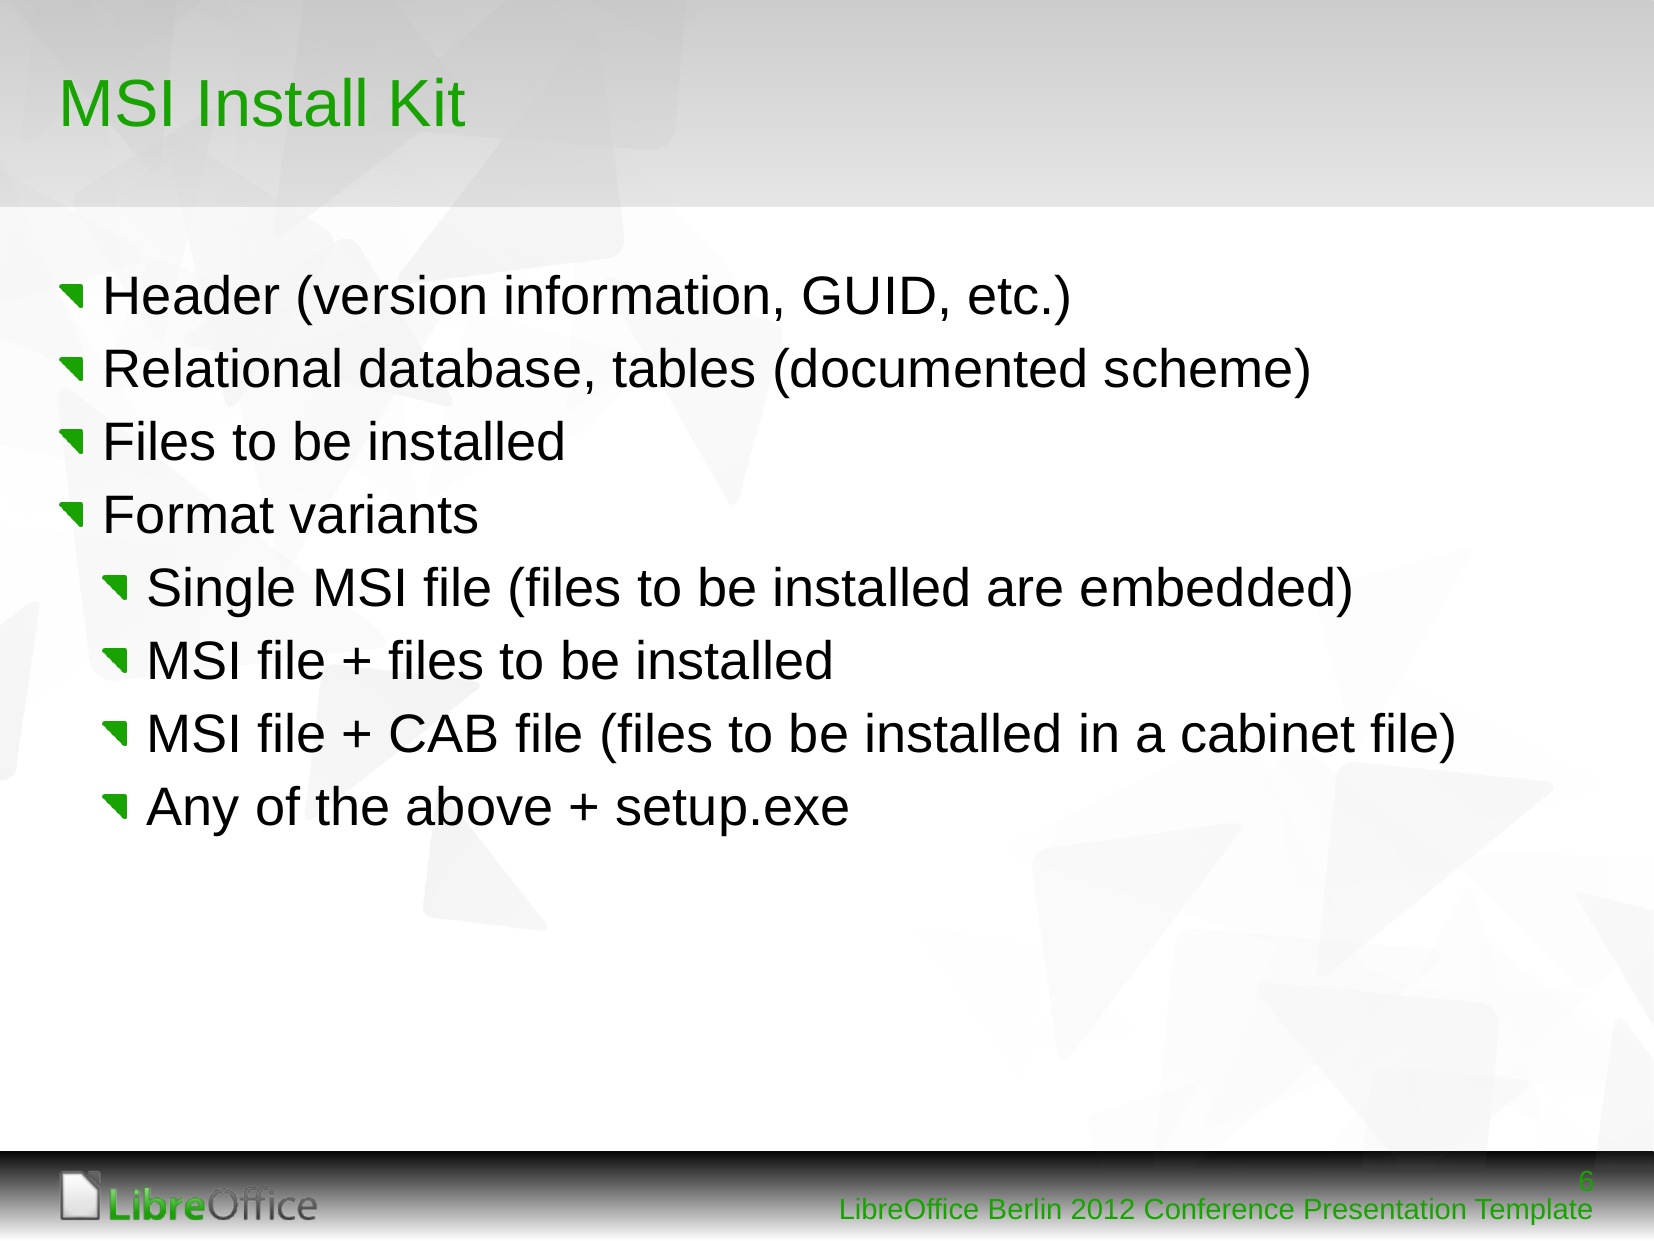

# MSI Install Kit
Header (version information, GUID, etc.)
Relational database, tables (documented scheme)
Files to be installed
Format variants
Single MSI file (files to be installed are embedded)
MSI file + files to be installed
MSI file + CAB file (files to be installed in a cabinet file)
Any of the above + setup.exe
6
LibreOffice Berlin 2012 Conference Presentation Template